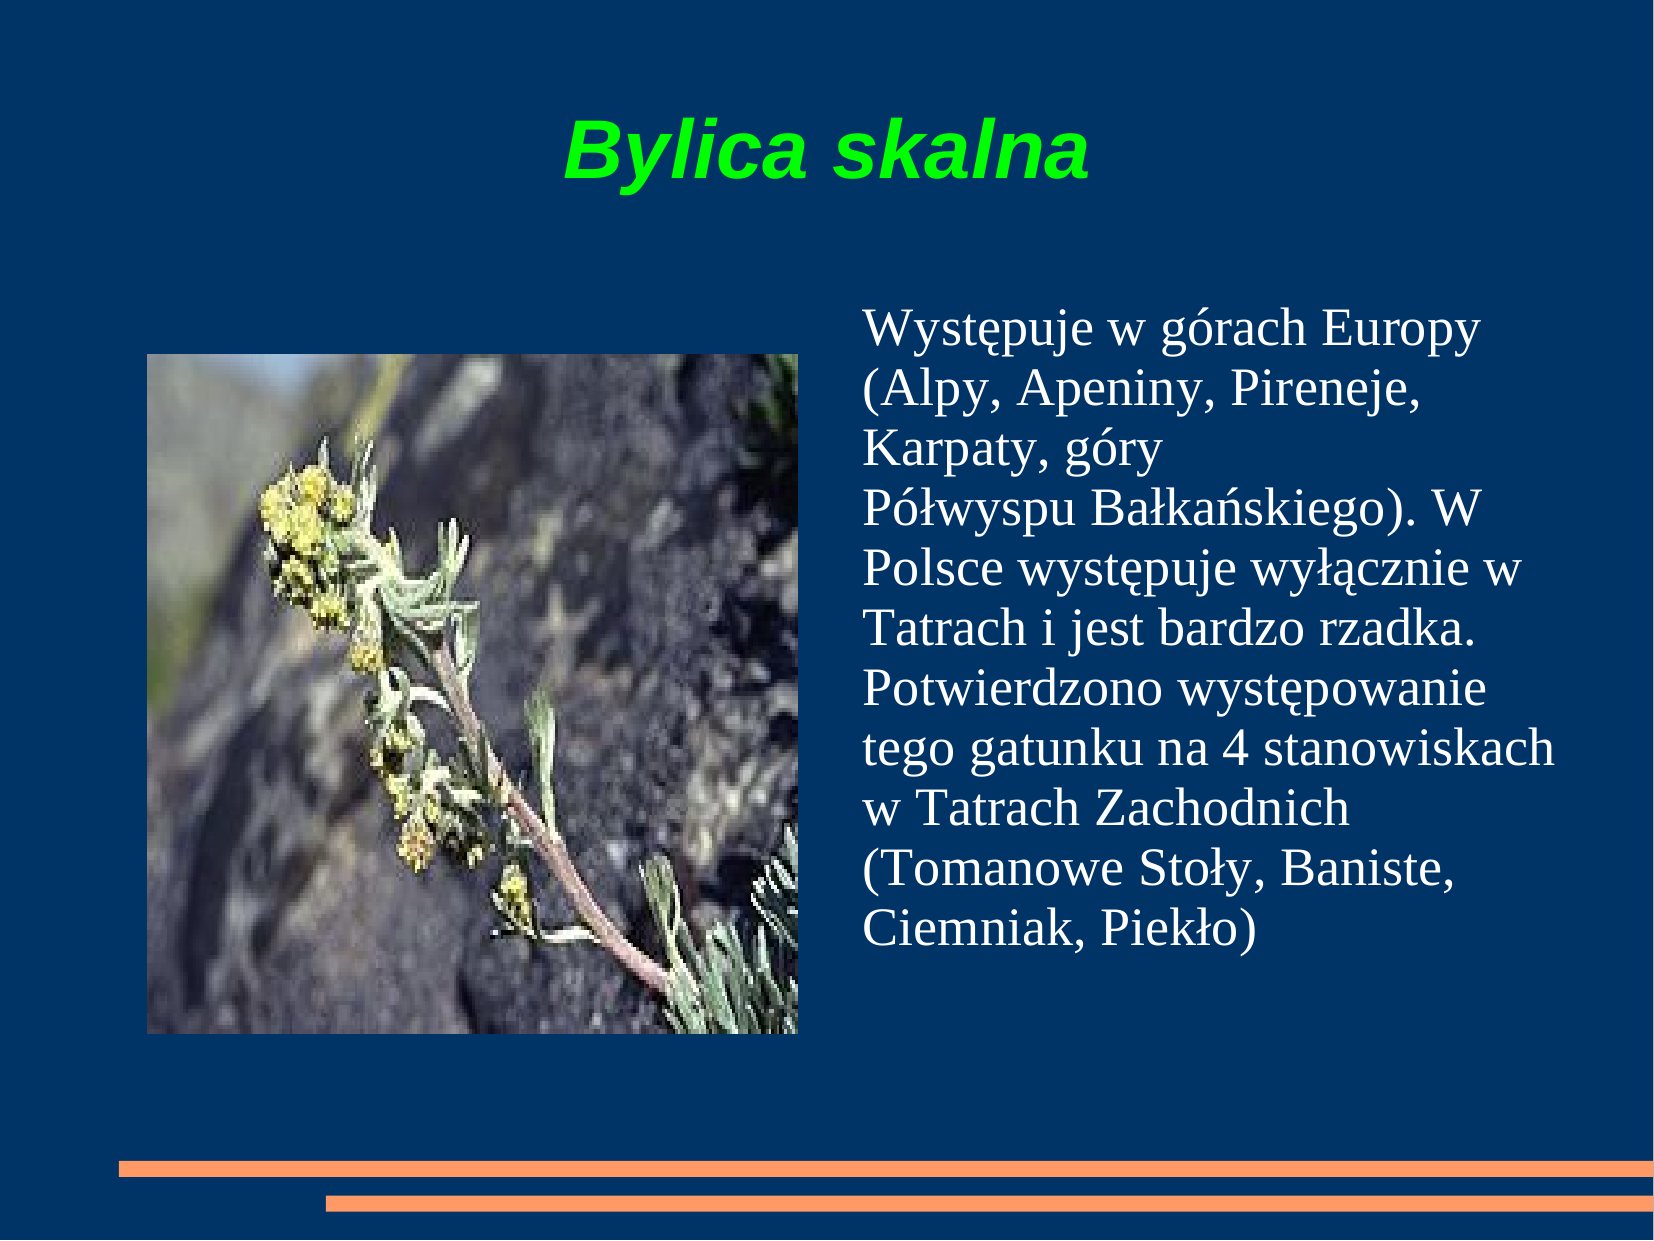

# Bylica skalna
Występuje w górach Europy (Alpy, Apeniny, Pireneje, Karpaty, góry Półwyspu Bałkańskiego). W Polsce występuje wyłącznie w Tatrach i jest bardzo rzadka. Potwierdzono występowanie tego gatunku na 4 stanowiskach w Tatrach Zachodnich (Tomanowe Stoły, Baniste, Ciemniak, Piekło)